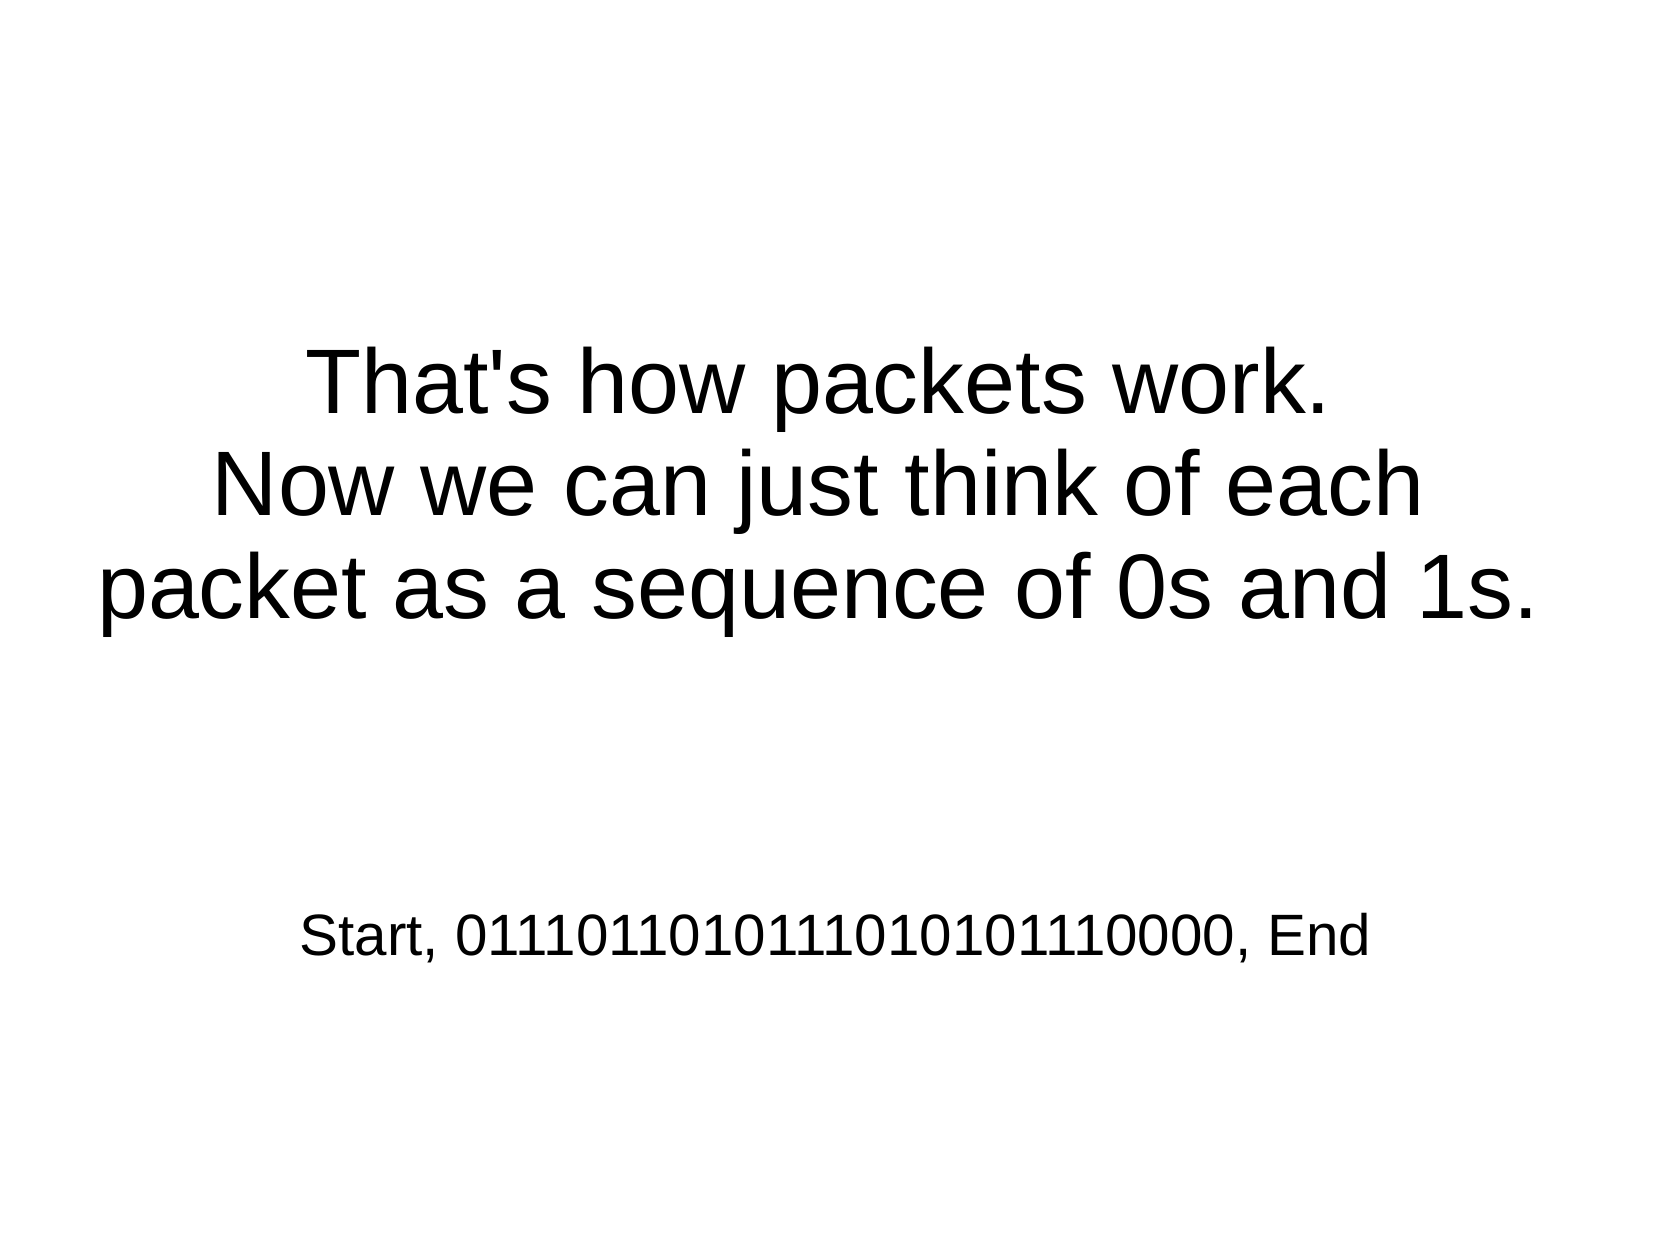

# That's how packets work. Now we can just think of each packet as a sequence of 0s and 1s.
Start, 0111011010111010101110000, End